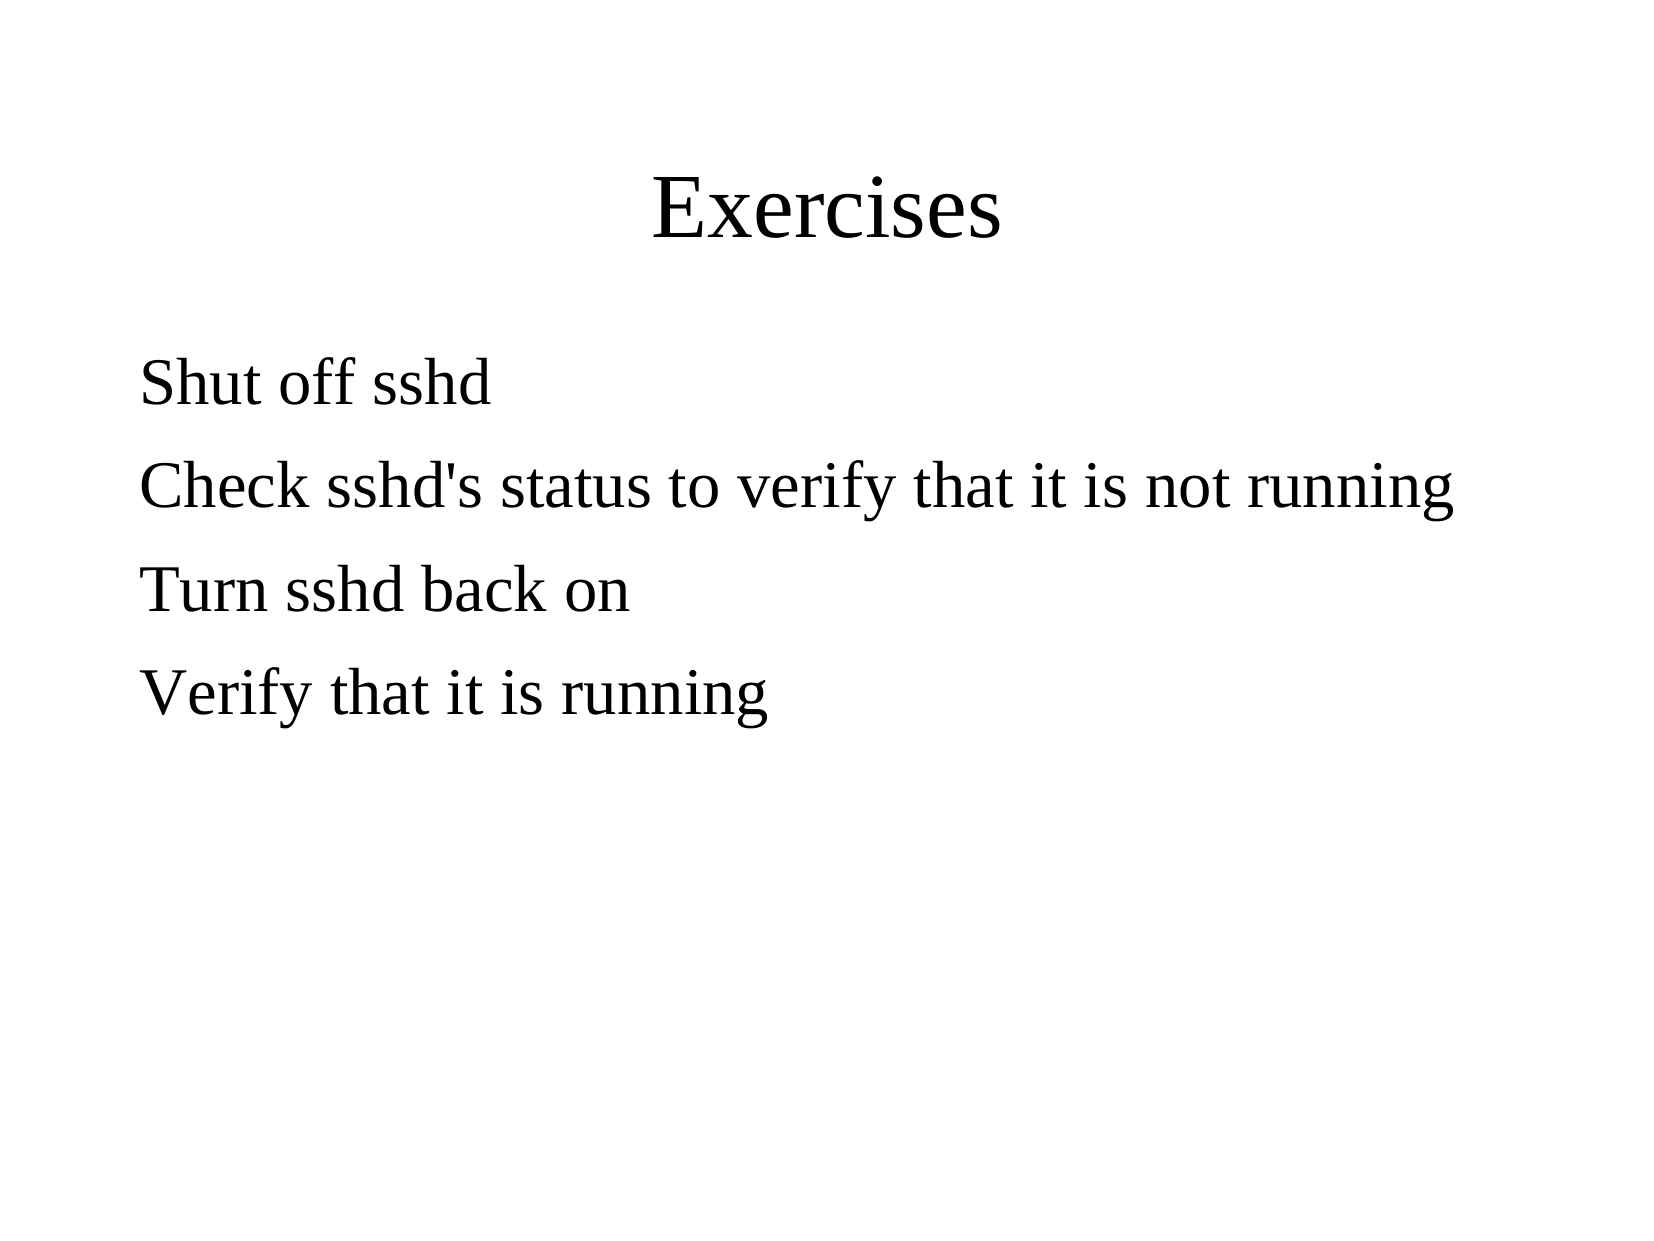

# Exercises
Shut off sshd
Check sshd's status to verify that it is not running
Turn sshd back on
Verify that it is running